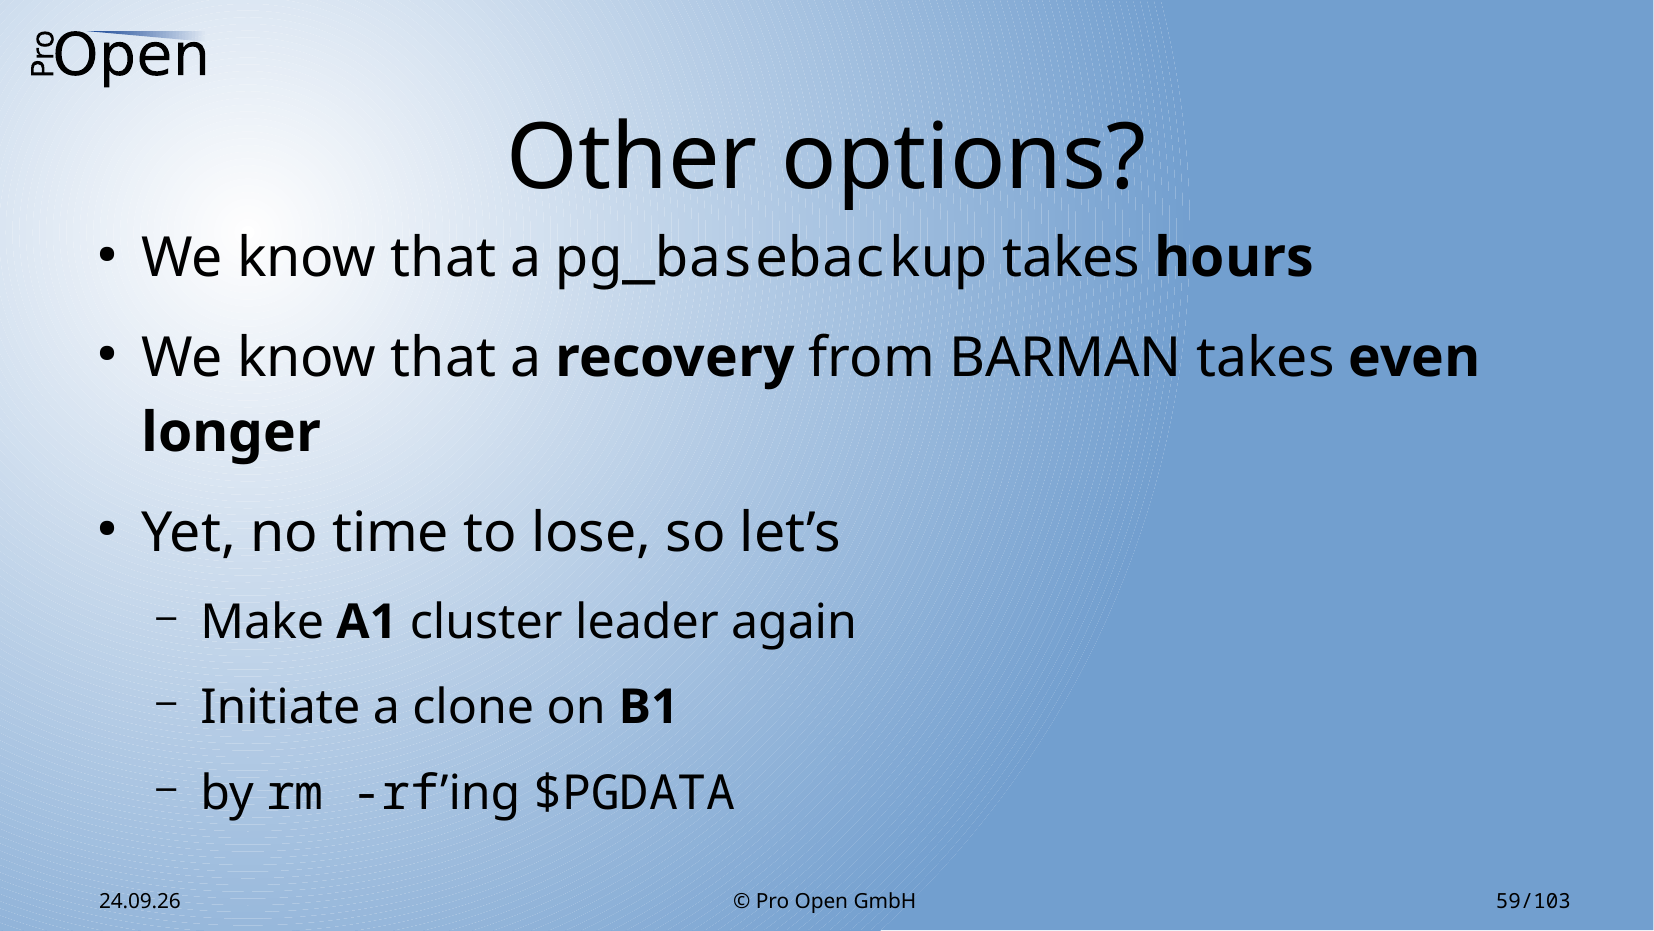

# Other options?
We know that a pg_basebackup takes hours
We know that a recovery from BARMAN takes even longer
Yet, no time to lose, so let’s
Make A1 cluster leader again
Initiate a clone on B1
by rm -rf’ing $PGDATA
© Pro Open GmbH
59